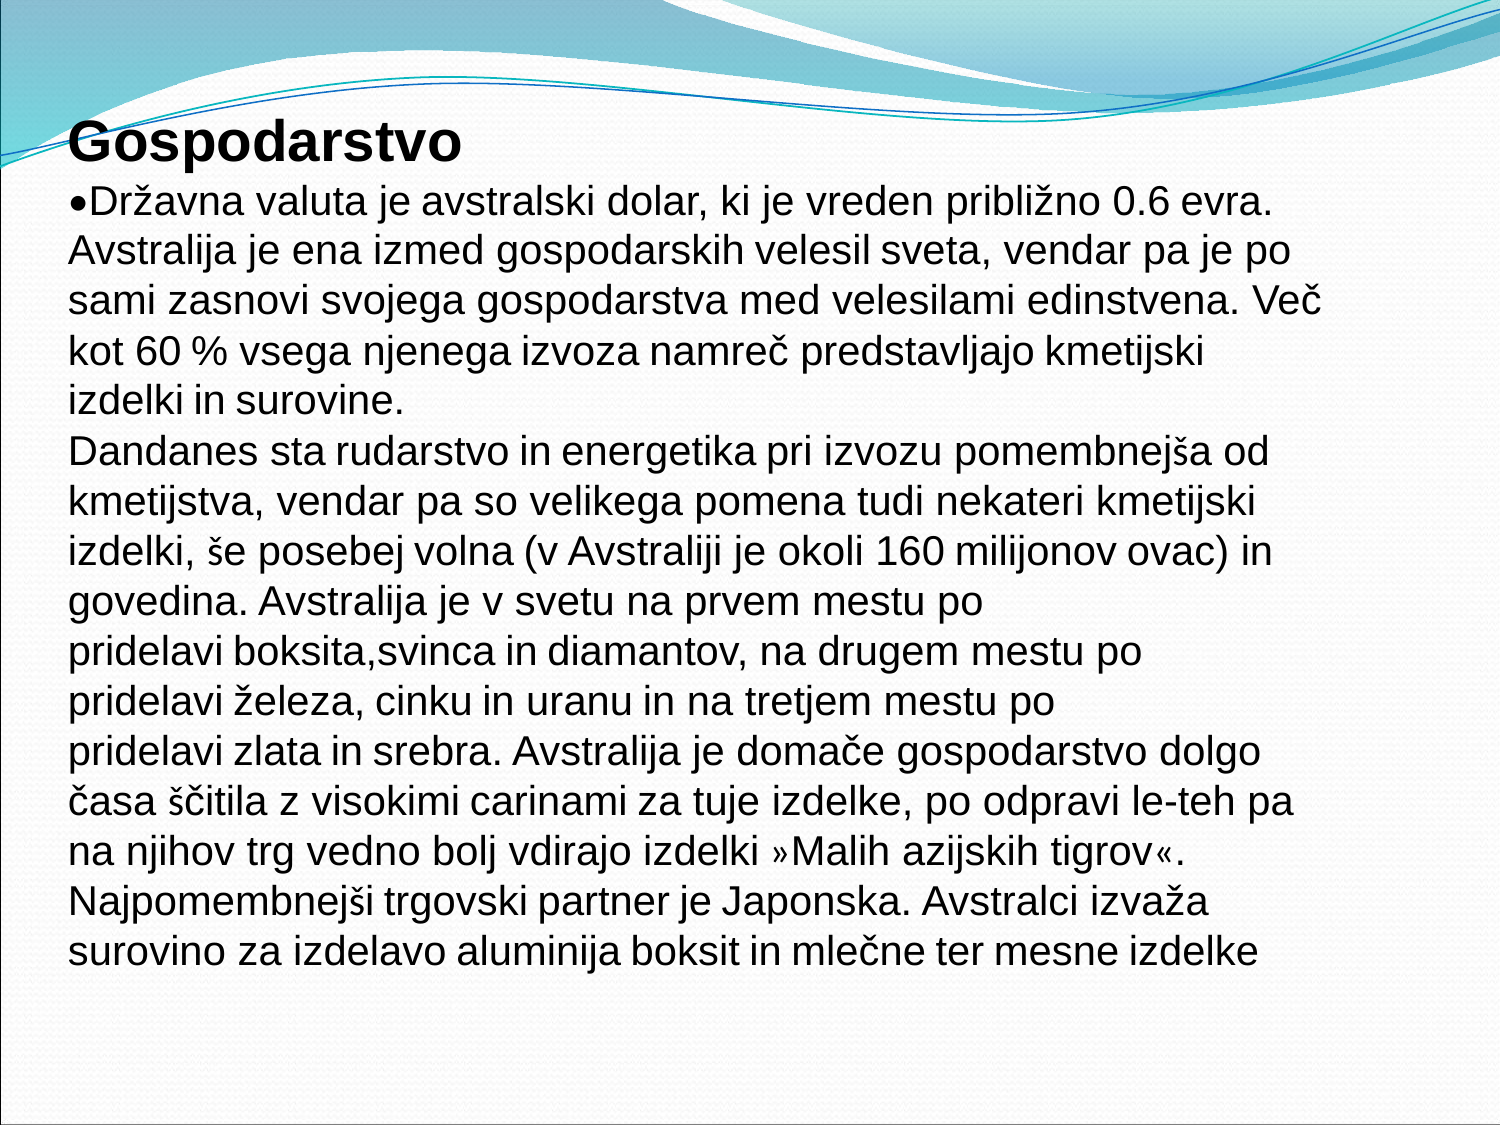

Gospodarstvo
•Državna valuta je avstralski dolar, ki je vreden približno 0.6 evra. Avstralija je ena izmed gospodarskih velesil sveta, vendar pa je po sami zasnovi svojega gospodarstva med velesilami edinstvena. Več kot 60 % vsega njenega izvoza namreč predstavljajo kmetijski izdelki in surovine.
Dandanes sta rudarstvo in energetika pri izvozu pomembnejša od kmetijstva, vendar pa so velikega pomena tudi nekateri kmetijski izdelki, še posebej volna (v Avstraliji je okoli 160 milijonov ovac) in govedina. Avstralija je v svetu na prvem mestu po pridelavi boksita,svinca in diamantov, na drugem mestu po pridelavi železa, cinku in uranu in na tretjem mestu po pridelavi zlata in srebra. Avstralija je domače gospodarstvo dolgo časa ščitila z visokimi carinami za tuje izdelke, po odpravi le-teh pa na njihov trg vedno bolj vdirajo izdelki »Malih azijskih tigrov«.
Najpomembnejši trgovski partner je Japonska. Avstralci izvaža surovino za izdelavo aluminija boksit in mlečne ter mesne izdelke